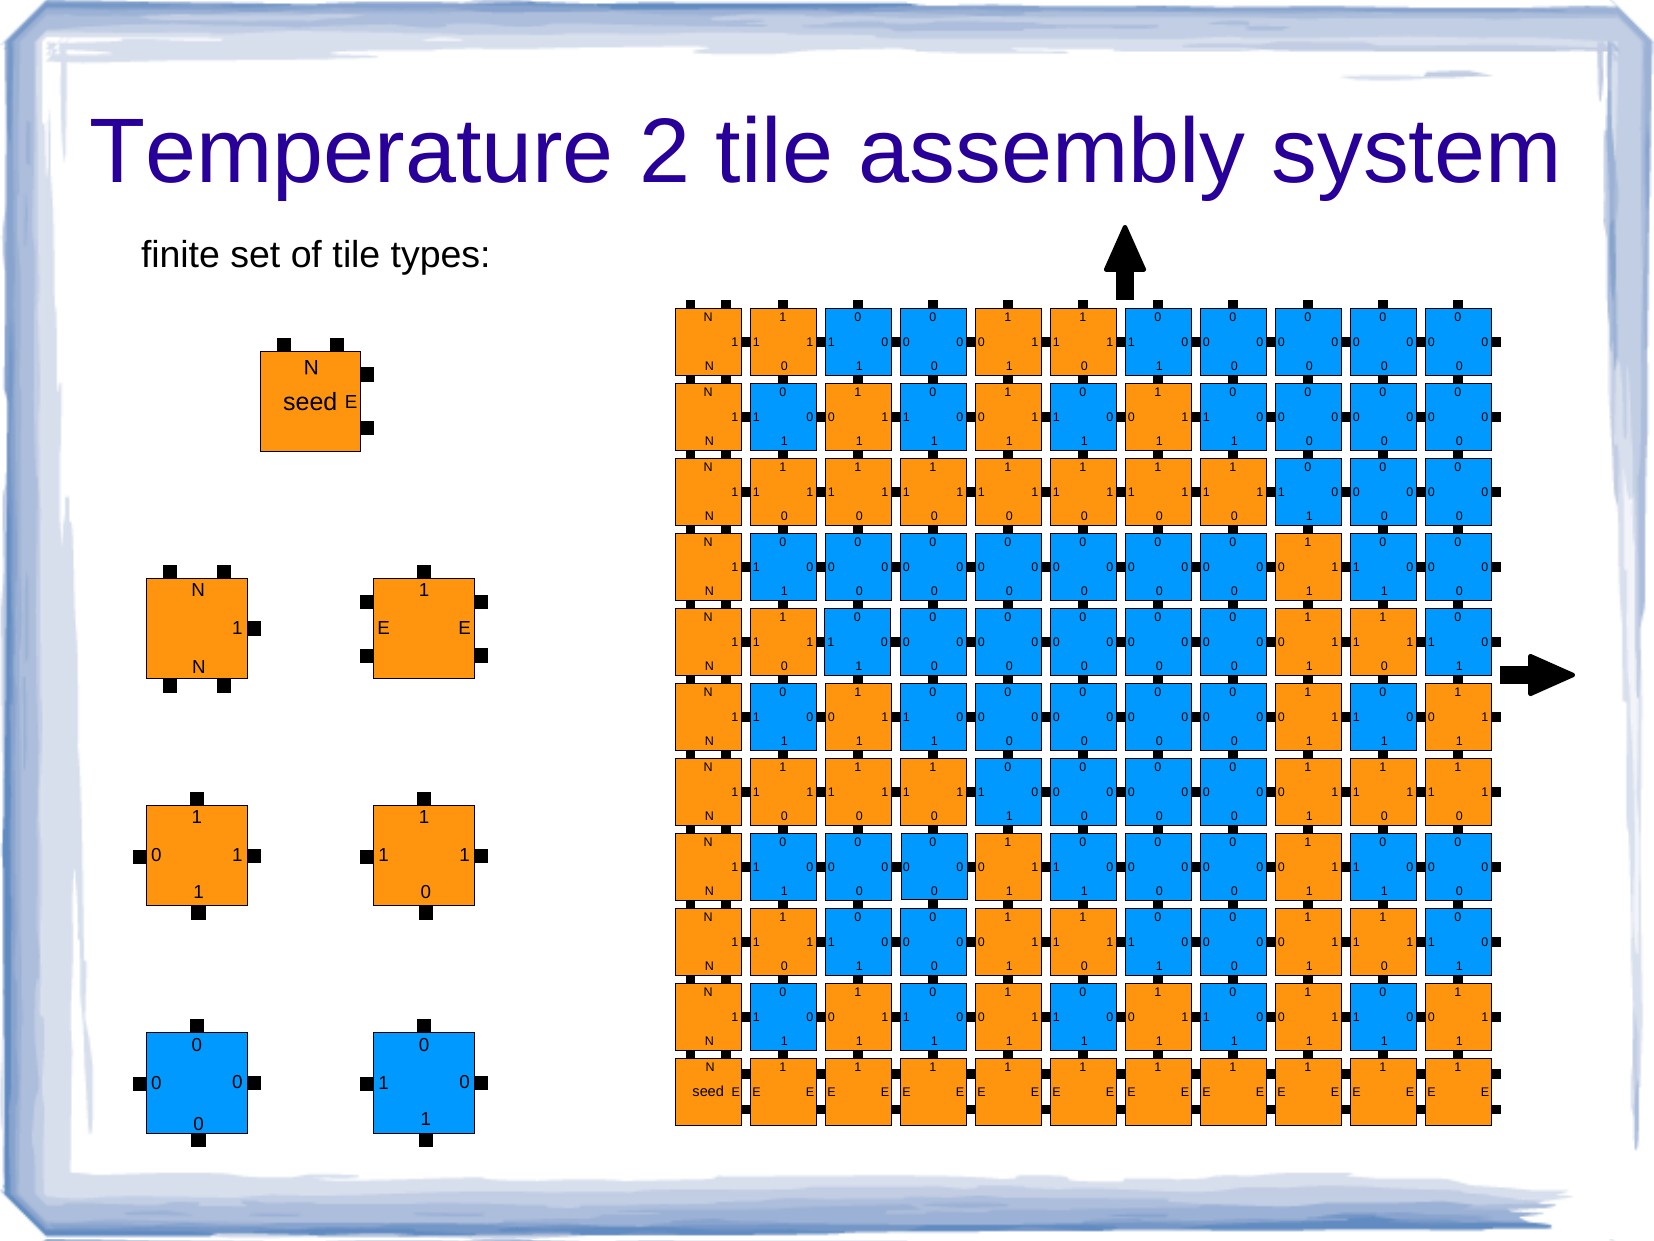

# Temperature 2 tile assembly system
1
1
1
0
0
0
1
1
0
0
0
0
1
1
0
1
1
1
1
0
0
0
1
1
0
0
0
0
0
0
0
0
0
0
0
0
0
0
0
0
0
0
1
1
1
1
0
1
0
0
1
1
1
1
0
1
0
0
1
1
1
1
0
1
0
0
1
1
0
0
0
0
0
0
0
0
0
0
0
0
1
1
1
0
1
1
1
0
1
1
1
0
1
1
1
0
1
1
1
0
1
1
1
0
1
1
1
0
0
0
1
1
0
0
0
0
0
0
0
0
0
0
1
1
0
0
0
0
0
0
0
0
0
0
0
0
0
0
0
0
0
0
0
0
0
0
0
0
1
1
0
1
0
0
1
1
0
0
0
0
1
1
1
0
0
0
1
1
0
0
0
0
0
0
0
0
0
0
0
0
0
0
0
0
0
0
0
0
1
1
0
1
1
1
1
0
0
0
1
1
0
0
1
1
1
1
0
1
0
0
0
0
0
0
0
0
0
0
0
0
0
0
0
0
1
1
0
1
0
0
1
1
1
1
0
1
0
0
1
1
1
1
1
0
1
1
1
0
1
1
1
0
0
0
1
1
0
0
0
0
0
0
0
0
0
0
0
0
1
1
0
1
1
1
1
0
1
1
1
0
0
0
1
1
0
0
0
0
0
0
0
0
1
1
0
1
0
0
1
1
0
0
0
0
0
0
0
0
1
1
0
1
0
0
1
1
0
0
0
0
1
1
1
0
0
0
1
1
0
0
0
0
1
1
0
1
1
1
1
0
0
0
1
1
0
0
0
0
1
1
0
1
1
1
1
0
0
0
1
1
1
1
0
1
0
0
1
1
1
1
0
1
0
0
1
1
1
1
0
1
0
0
1
1
1
1
0
1
0
0
1
1
1
1
0
1
finite set of tile types:
N
1
N
N
1
N
N
1
N
N
1
N
N
1
N
N
1
N
N
1
N
N
1
N
seed
N
E
N
1
1
E
E
N
1
1
1
1
0
1
1
0
0
0
0
0
0
1
1
0
N
1
N
N
1
N
0
0
1
1
seed
N
E
1
E
E
1
E
E
1
E
E
1
E
E
1
E
E
1
E
E
1
E
E
1
E
E
1
E
E
1
E
E